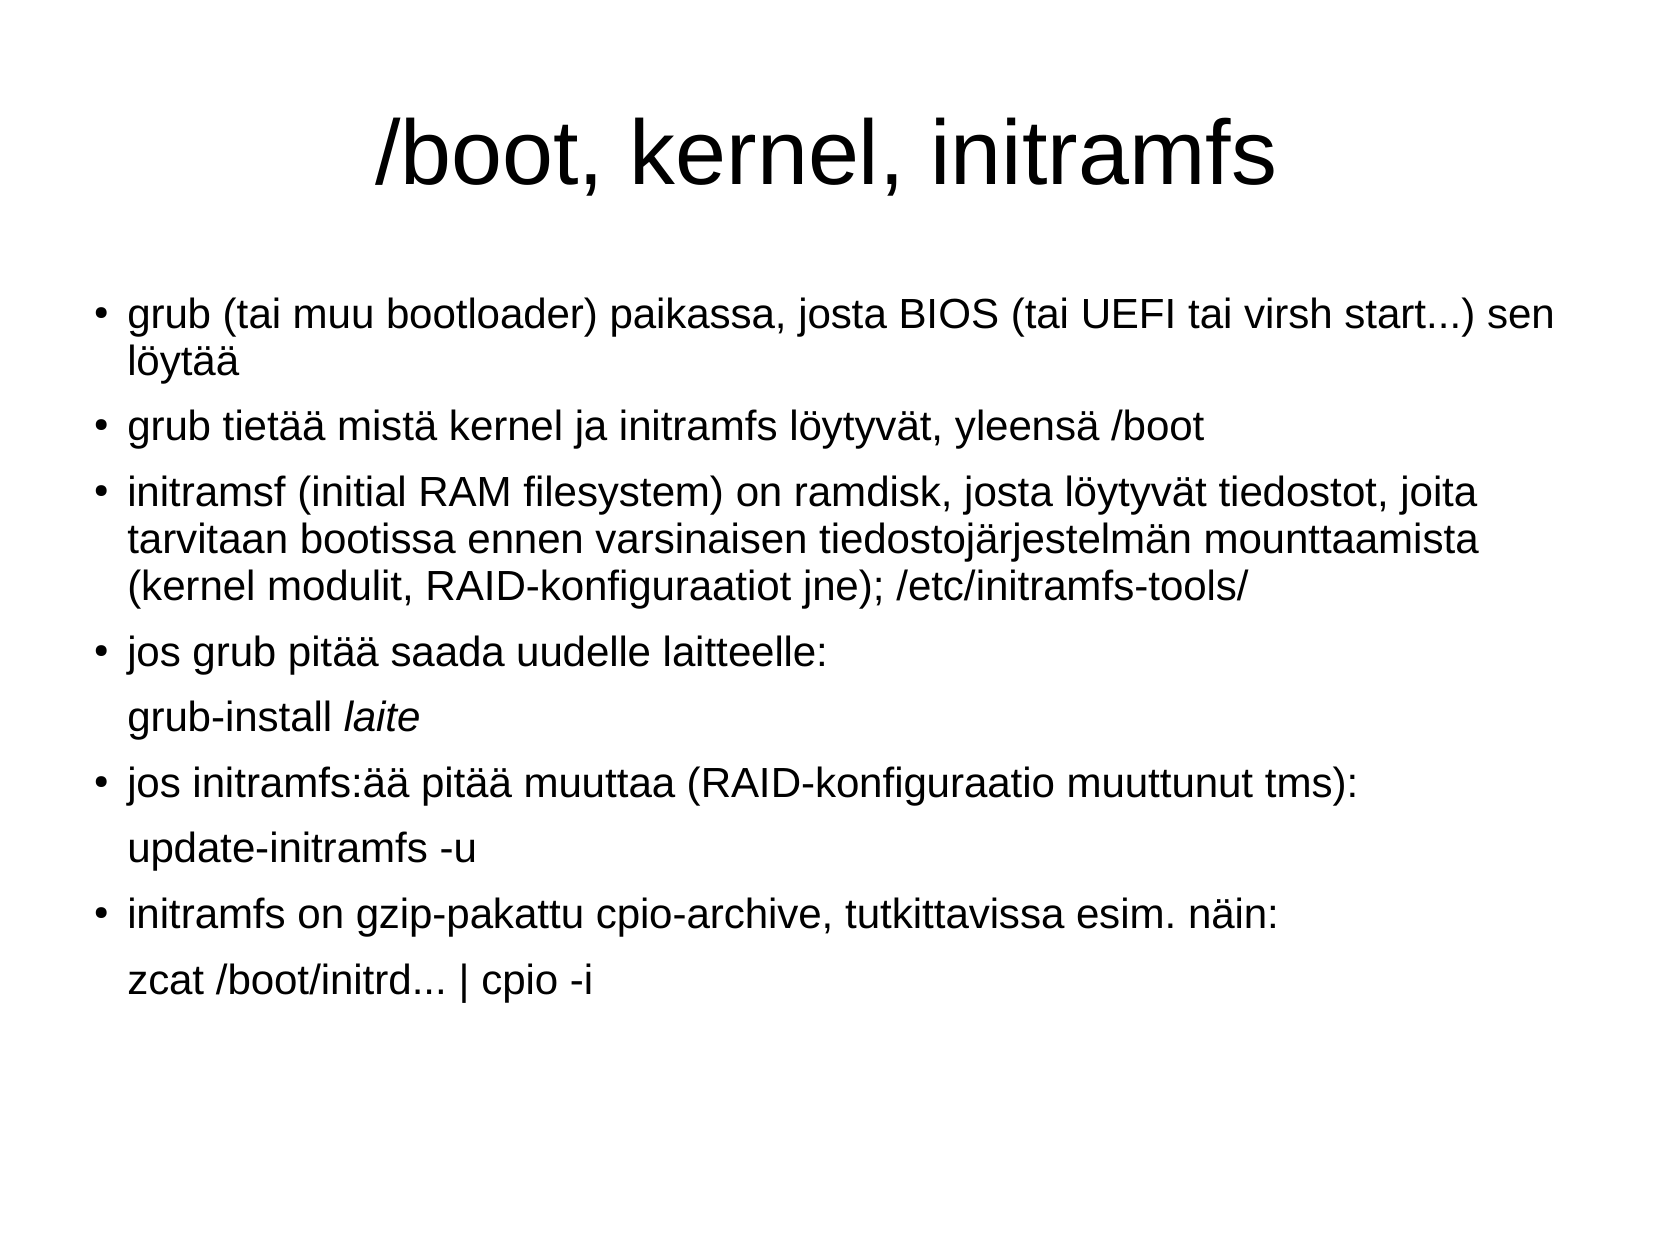

# /boot, kernel, initramfs
grub (tai muu bootloader) paikassa, josta BIOS (tai UEFI tai virsh start...) sen löytää
grub tietää mistä kernel ja initramfs löytyvät, yleensä /boot
initramsf (initial RAM filesystem) on ramdisk, josta löytyvät tiedostot, joita tarvitaan bootissa ennen varsinaisen tiedostojärjestelmän mounttaamista (kernel modulit, RAID-konfiguraatiot jne); /etc/initramfs-tools/
jos grub pitää saada uudelle laitteelle:
grub-install laite
jos initramfs:ää pitää muuttaa (RAID-konfiguraatio muuttunut tms):
update-initramfs -u
initramfs on gzip-pakattu cpio-archive, tutkittavissa esim. näin:
zcat /boot/initrd... | cpio -i